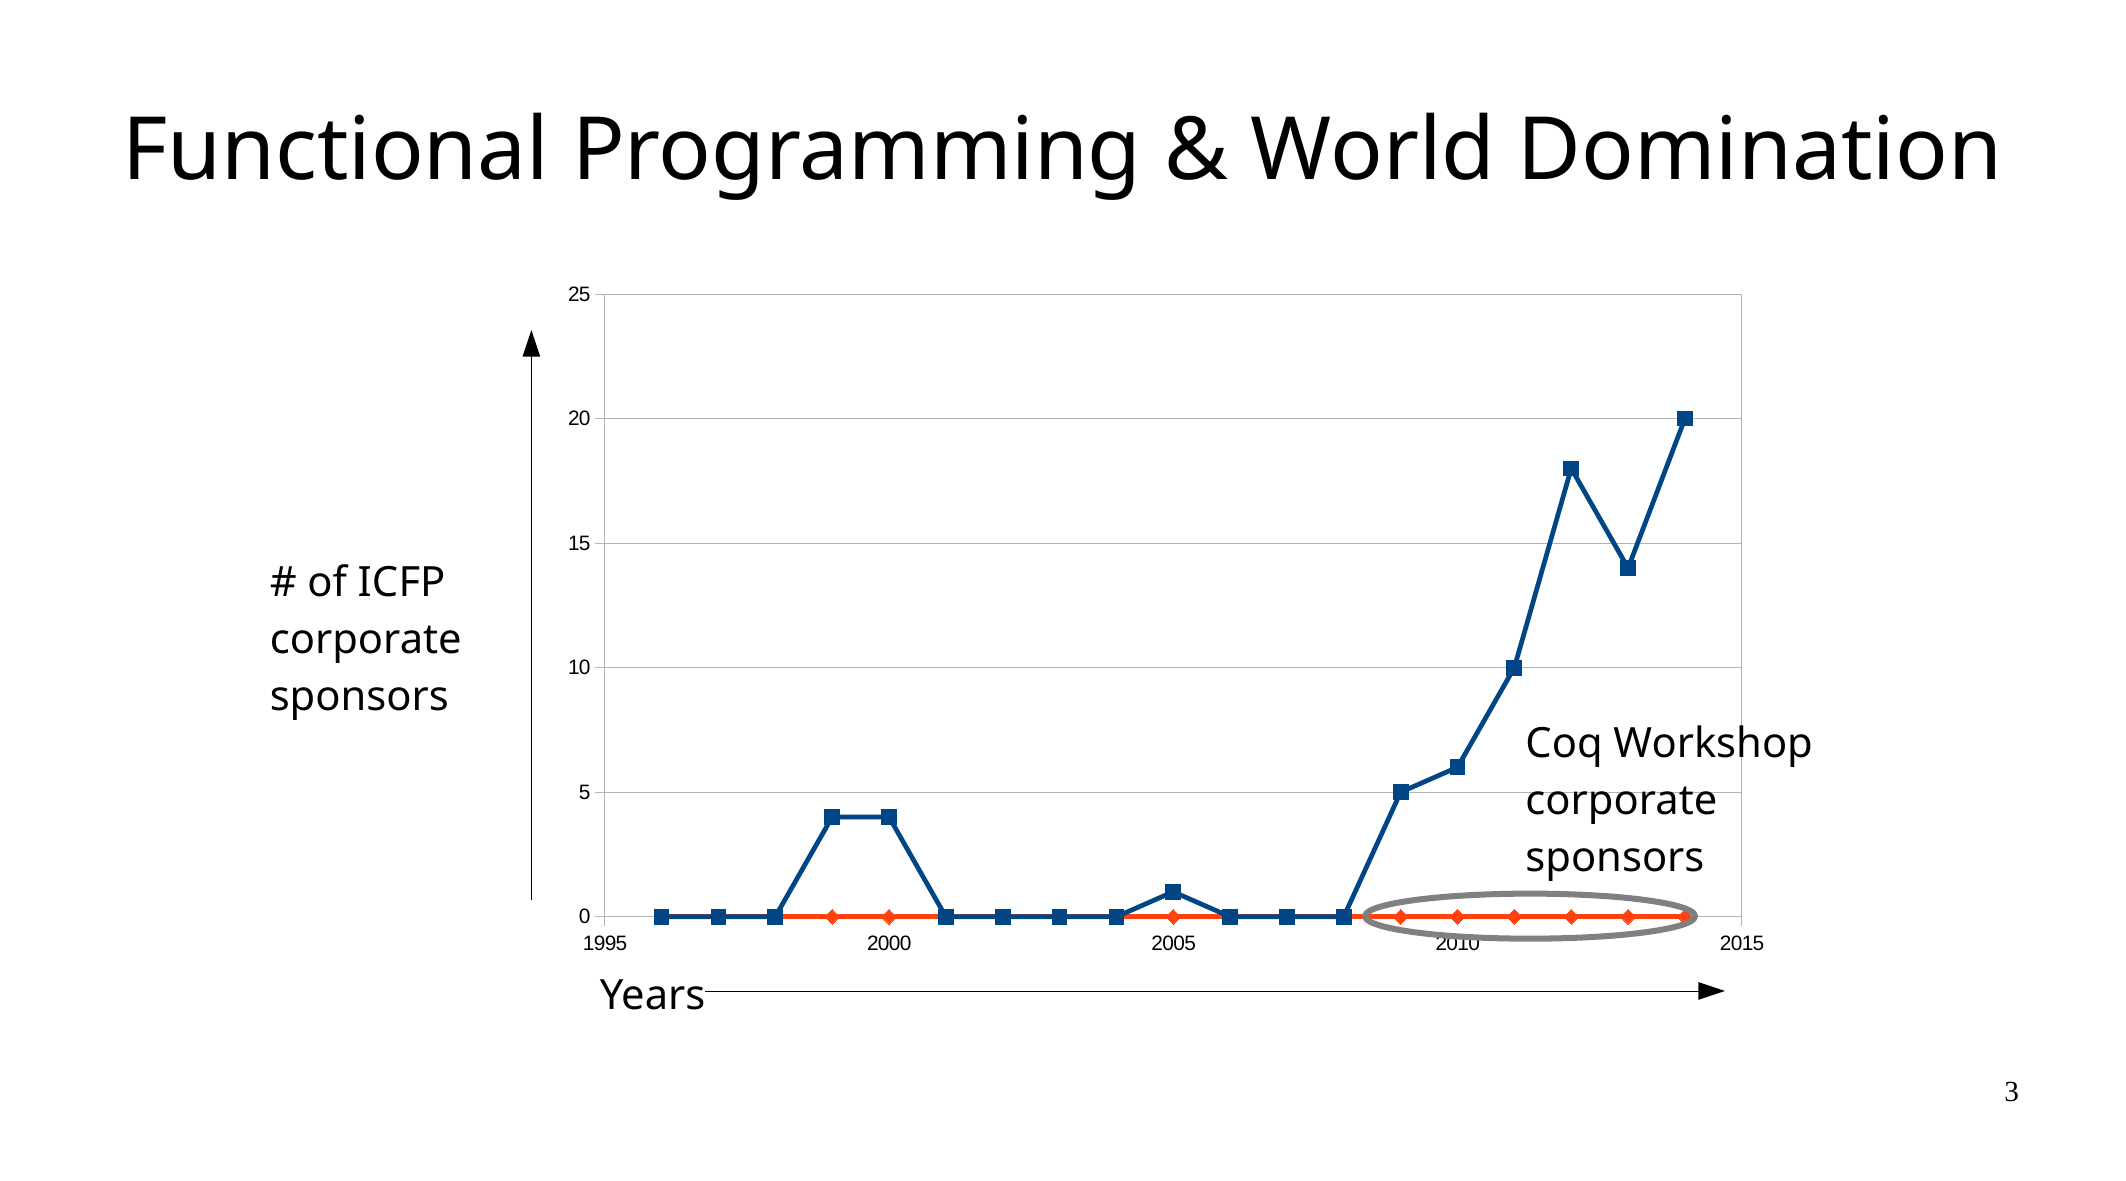

# Functional Programming & World Domination
### Chart
| Category | #ICFP corporate sponsors | #Coq Workshop corporate sponsors |
|---|---|---|
# of ICFP corporate sponsors
Coq Workshop
corporate
sponsors
Years
3